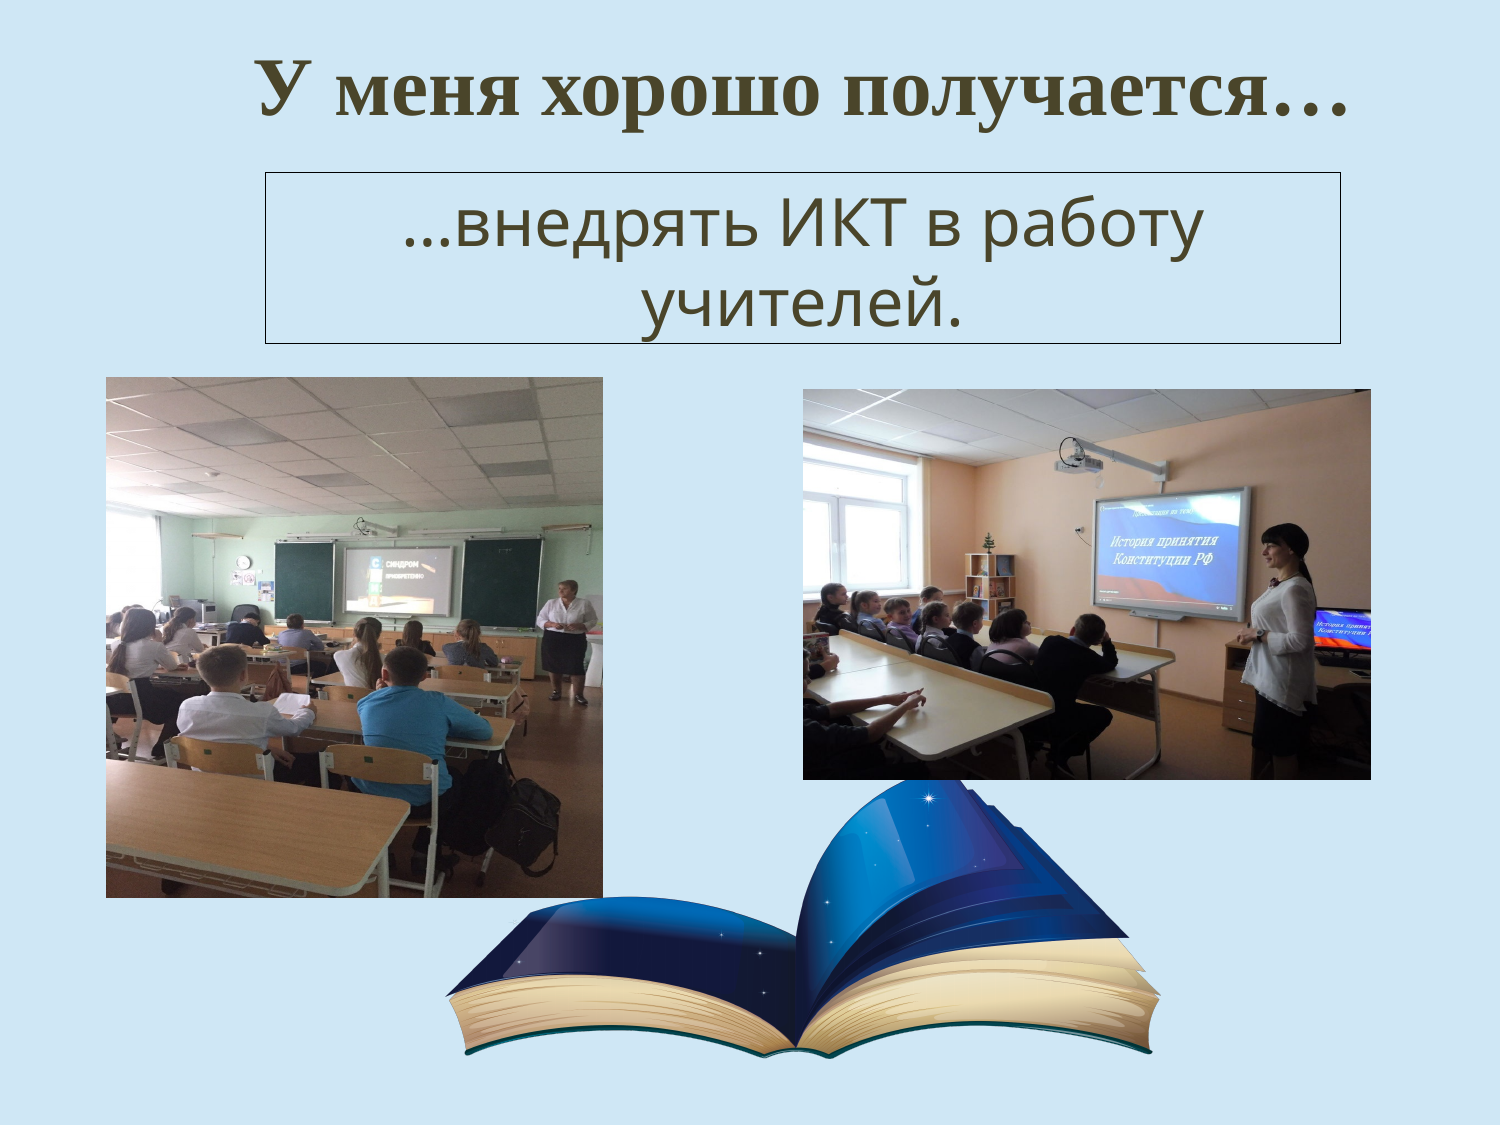

# У меня хорошо получается…
…внедрять ИКТ в работу учителей.